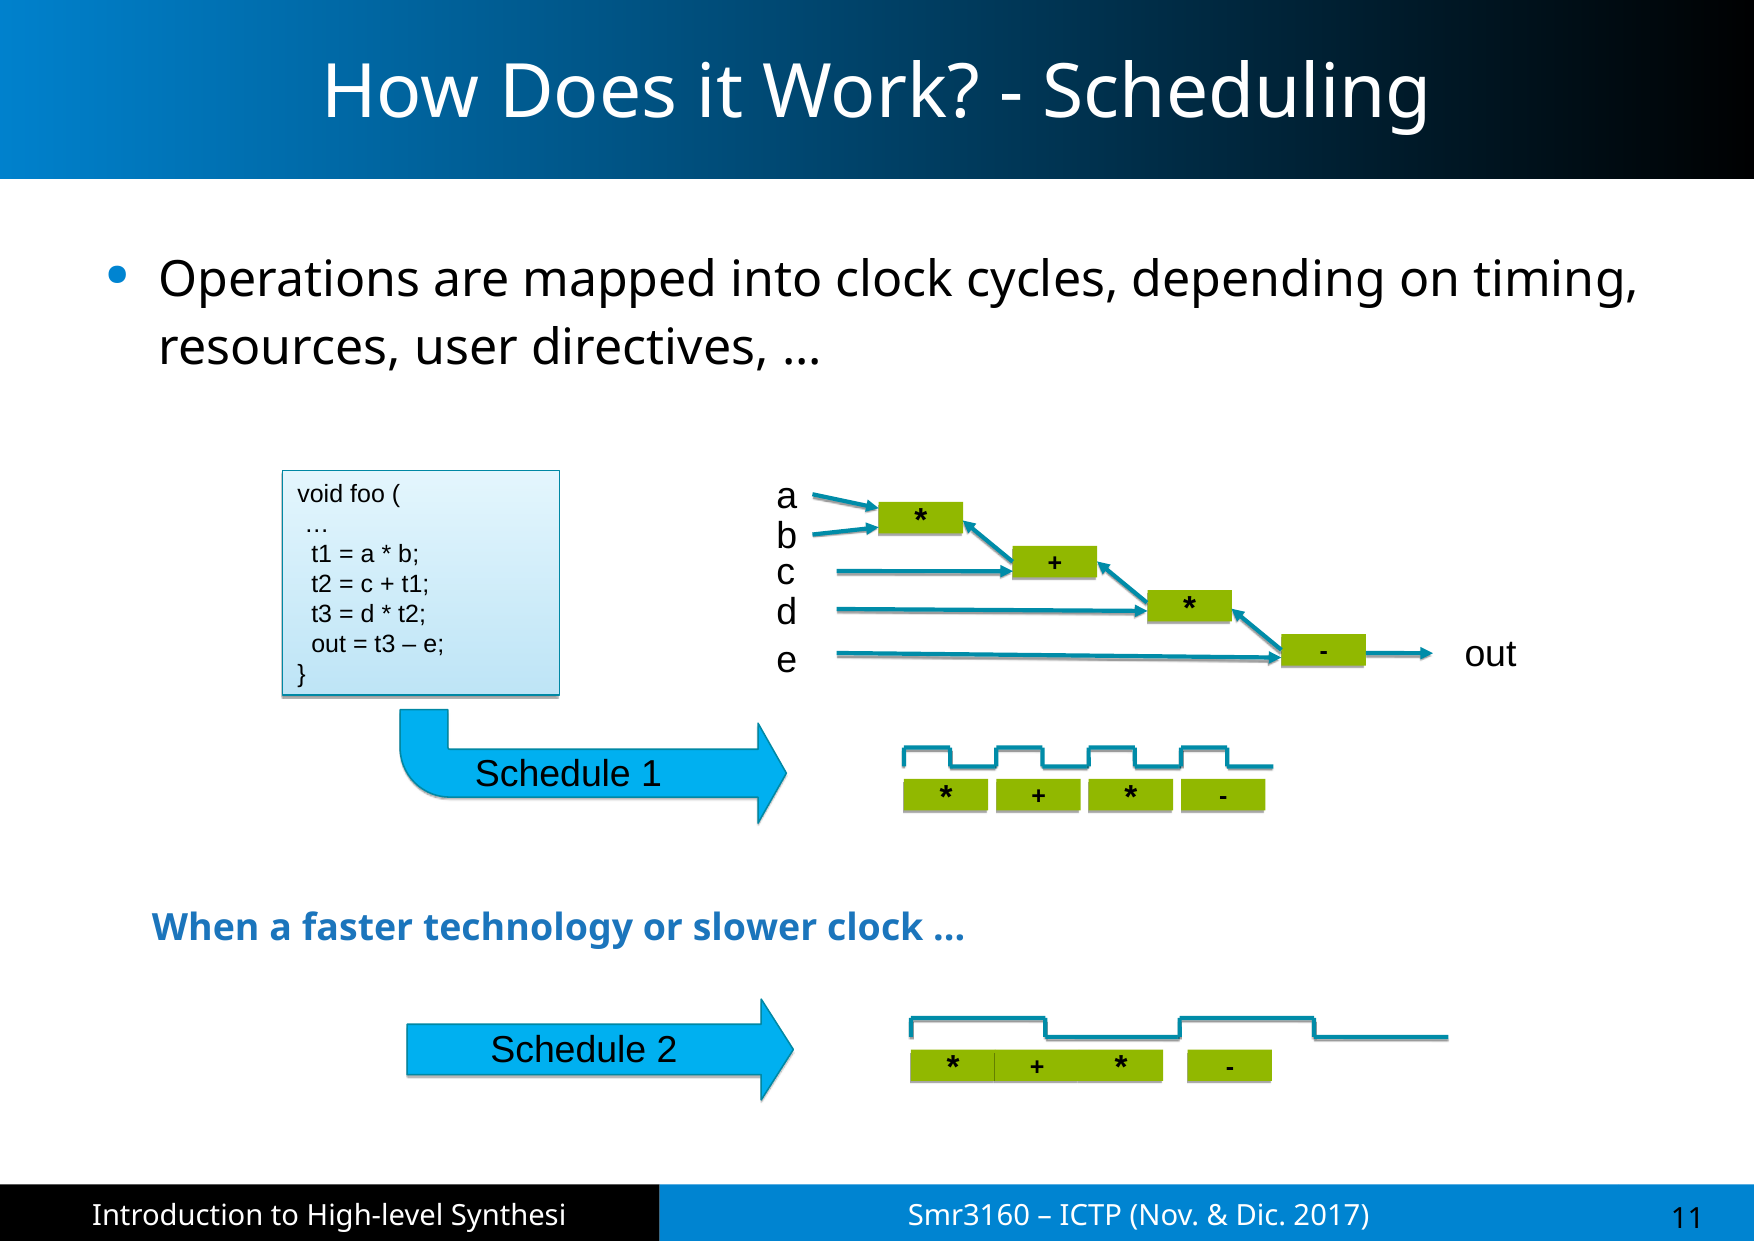

# How Does it Work? - Scheduling
Operations are mapped into clock cycles, depending on timing, resources, user directives, ...
a
void foo (
 …
 t1 = a * b;
 t2 = c + t1;
 t3 = d * t2;
 out = t3 – e;
}
*
b
c
+
d
*
out
e
-
Schedule 1
*
+
*
-
When a faster technology or slower clock ...
Schedule 2
*
+
*
-
11